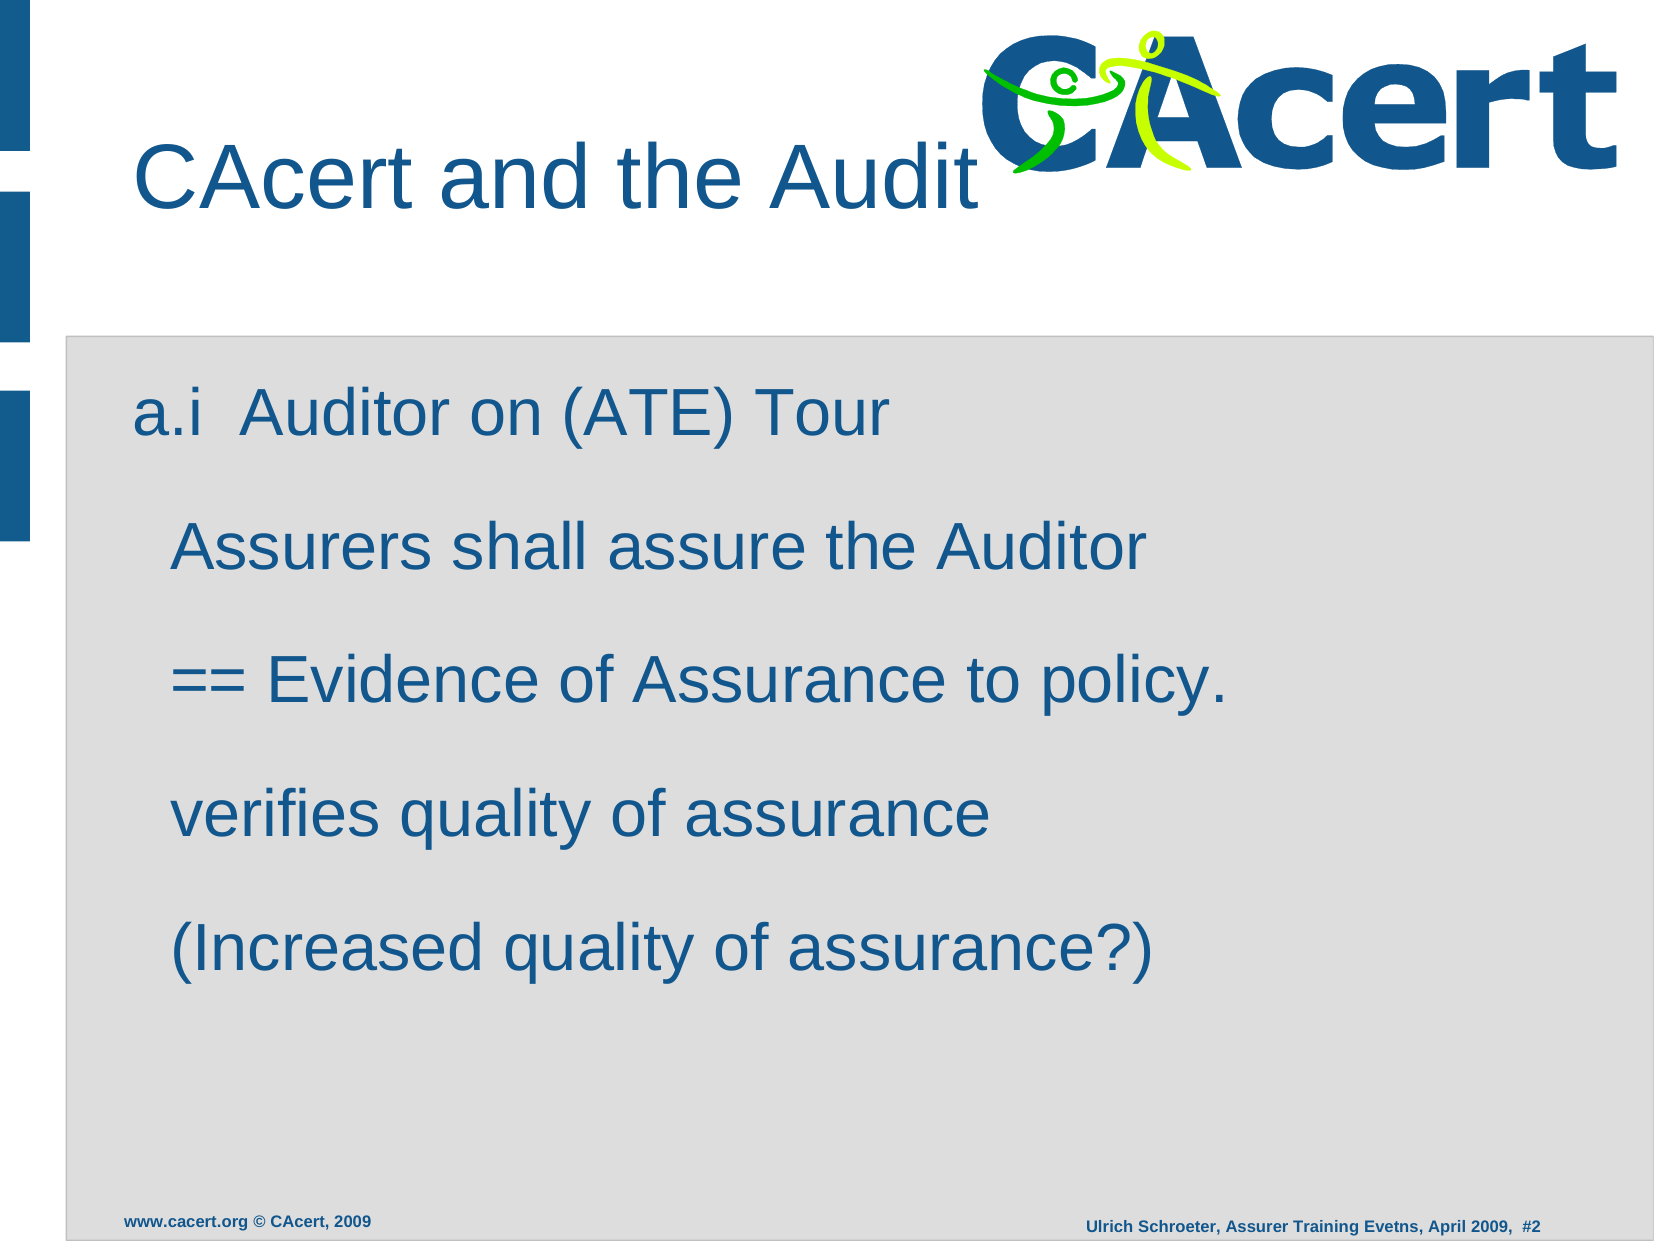

CAcert and the Audit
a.i Auditor on (ATE) Tour
 Assurers shall assure the Auditor
 == Evidence of Assurance to policy.
 verifies quality of assurance
 (Increased quality of assurance?)